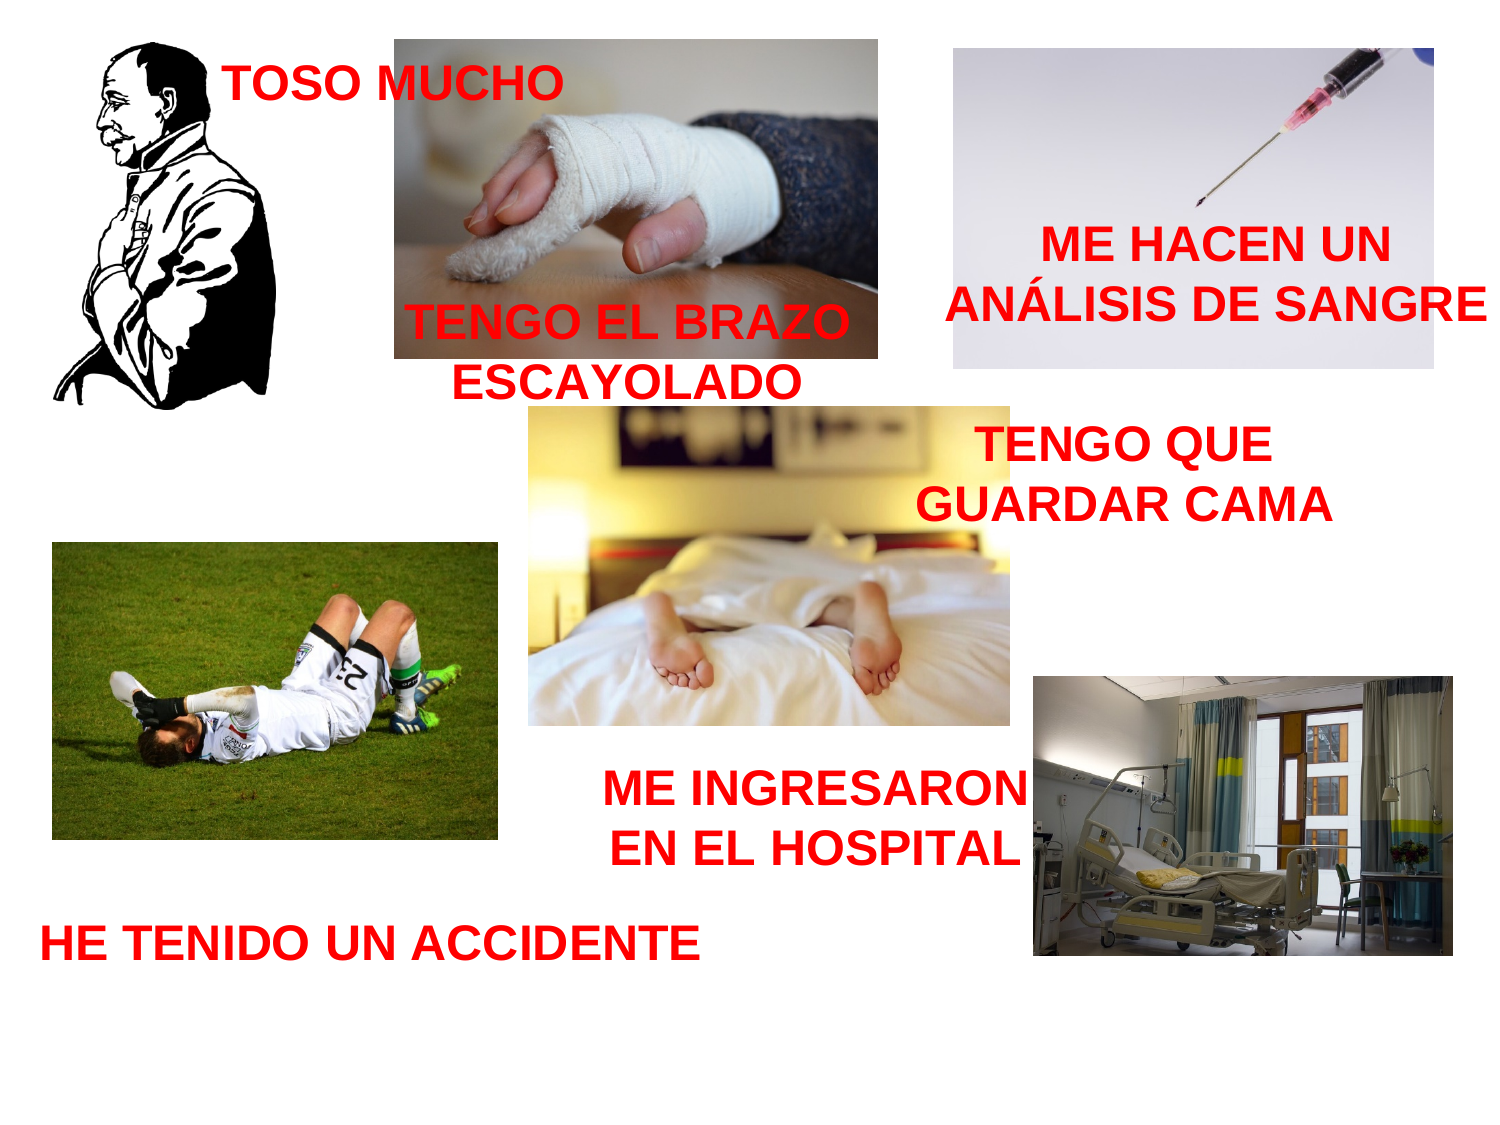

TOSO MUCHO
ME HACEN UN ANÁLISIS DE SANGRE
TENGO EL BRAZO ESCAYOLADO
TENGO QUE GUARDAR CAMA
ME INGRESARON EN EL HOSPITAL
HE TENIDO UN ACCIDENTE